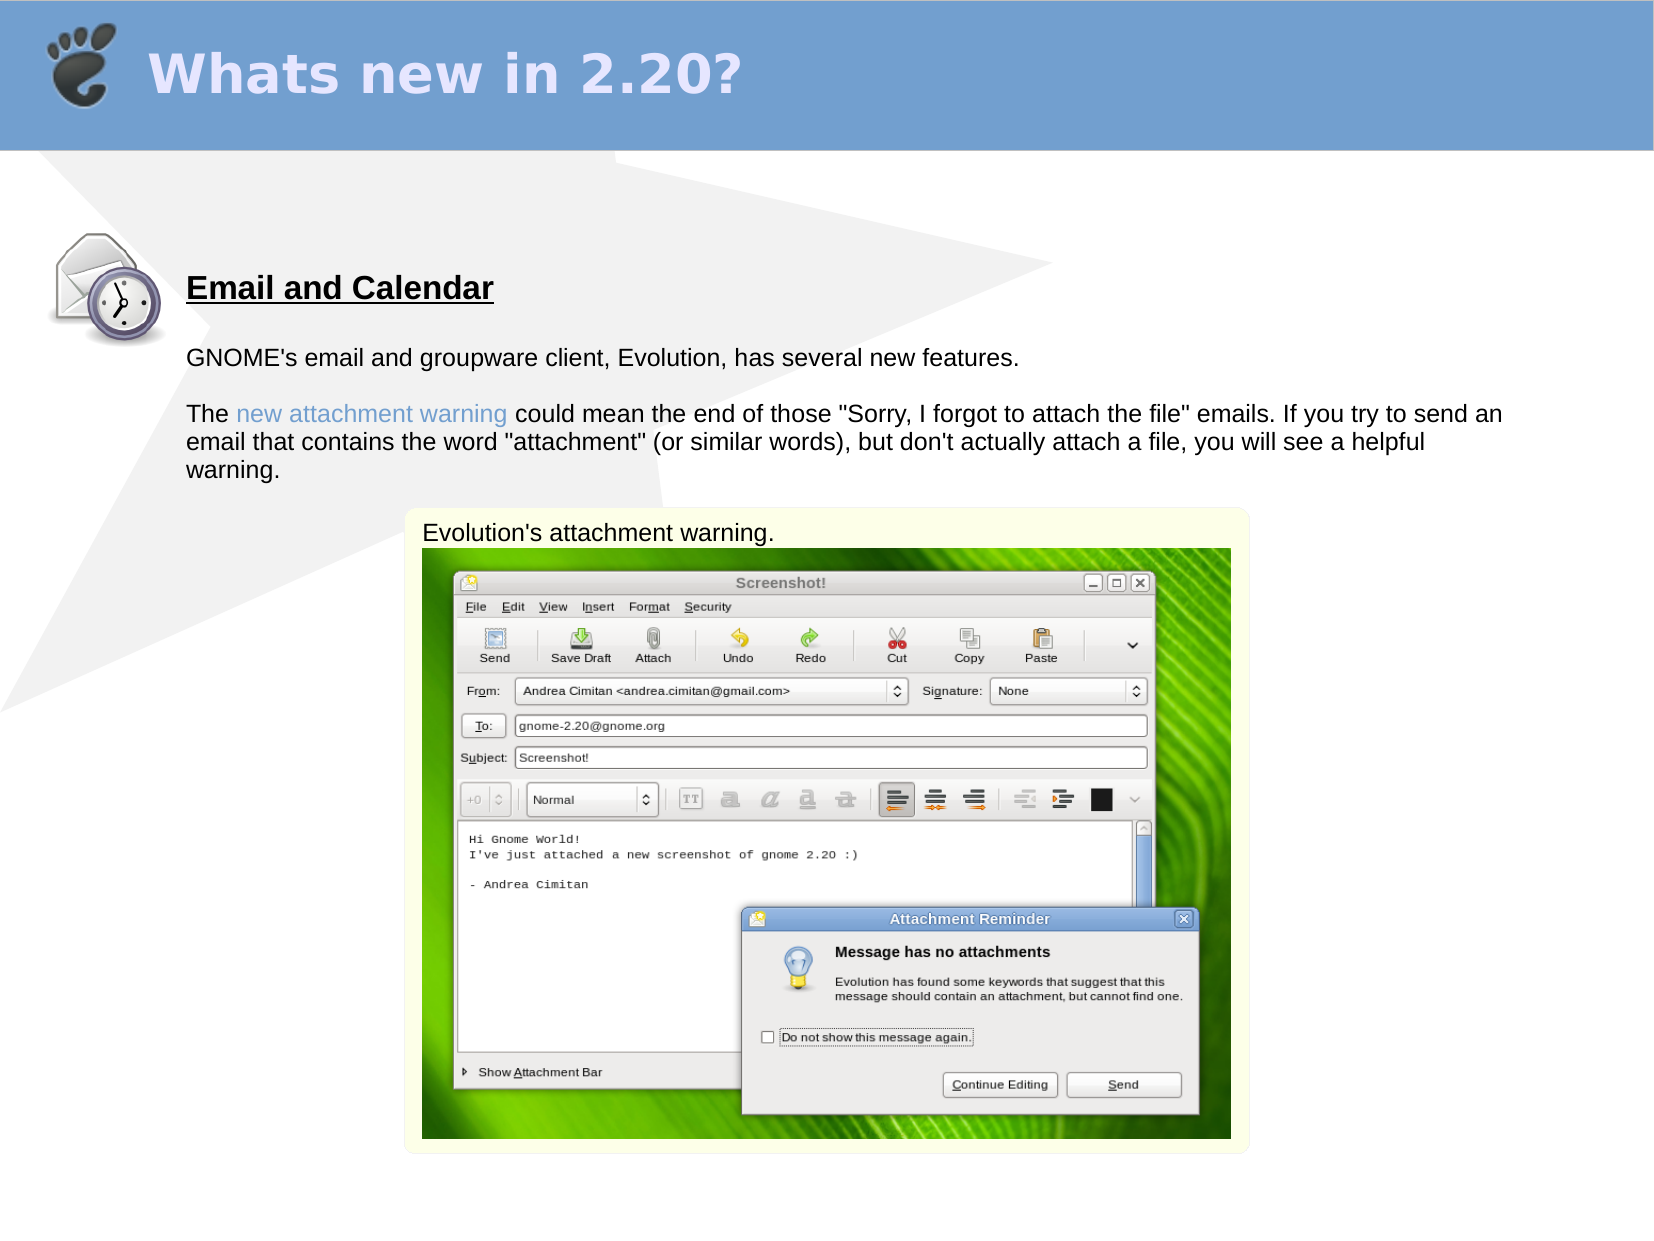

Whats new in 2.20?
#
Email and Calendar
GNOME's email and groupware client, Evolution, has several new features.
The new attachment warning could mean the end of those "Sorry, I forgot to attach the file" emails. If you try to send an email that contains the word "attachment" (or similar words), but don't actually attach a file, you will see a helpful warning.
Evolution's attachment warning.